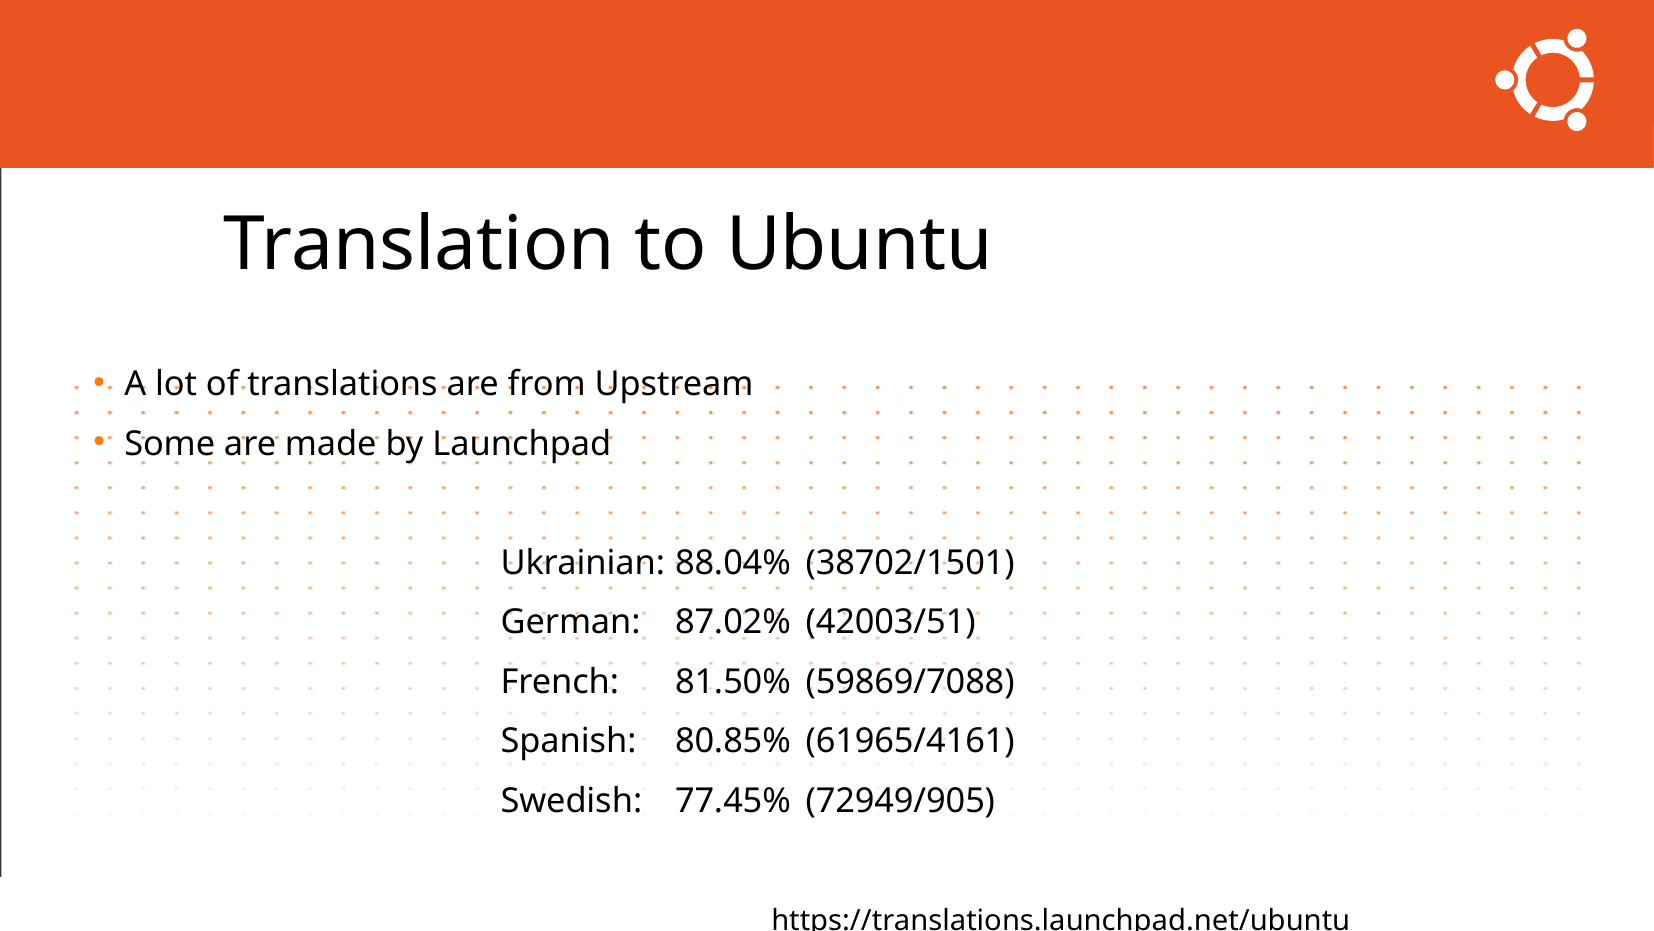

Translation to Ubuntu
# A lot of translations are from Upstream
Some are made by Launchpad
Ukrainian: 	88.04% 	(38702/1501)
German: 	87.02% 	(42003/51)
French: 					 	81.50% 	(59869/7088)
Spanish: 	80.85% 	(61965/4161)
Swedish: 	77.45% 	(72949/905)
https://translations.launchpad.net/ubuntu